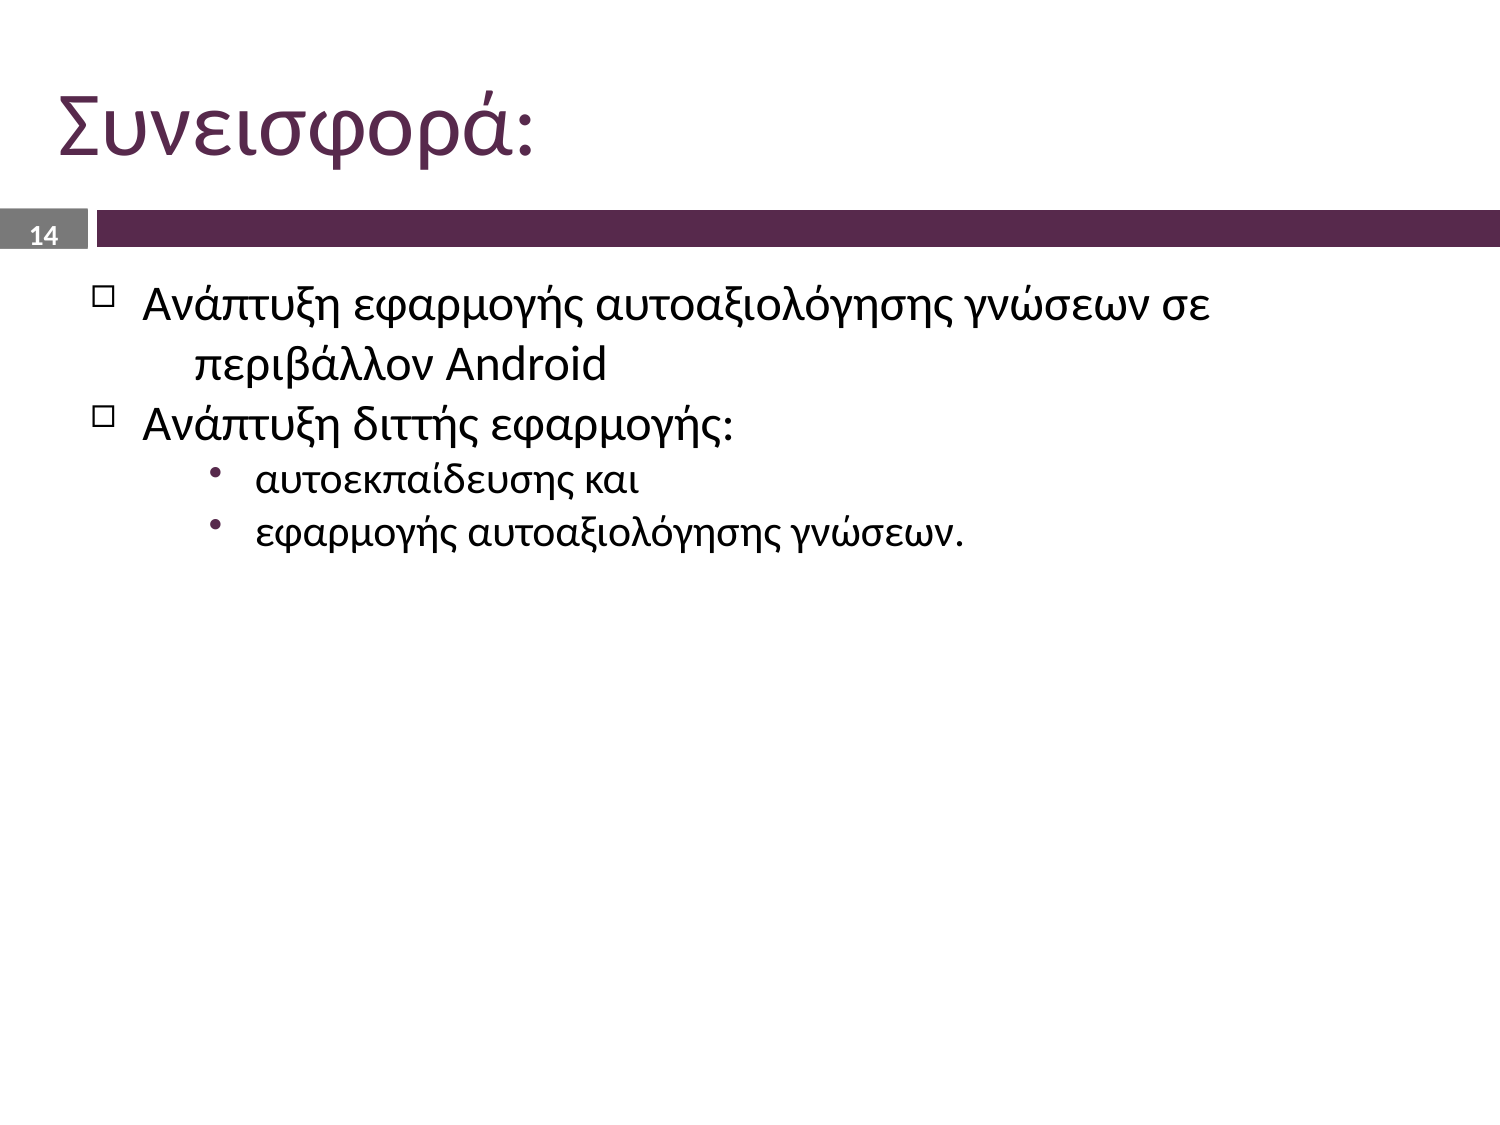

# Συνεισφορά:
Aνάπτυξη εφαρμογής αυτοαξιολόγησης γνώσεων σε περιβάλλον Android
Aνάπτυξη διττής εφαρμογής:
αυτοεκπαίδευσης και
εφαρμογής αυτοαξιολόγησης γνώσεων.